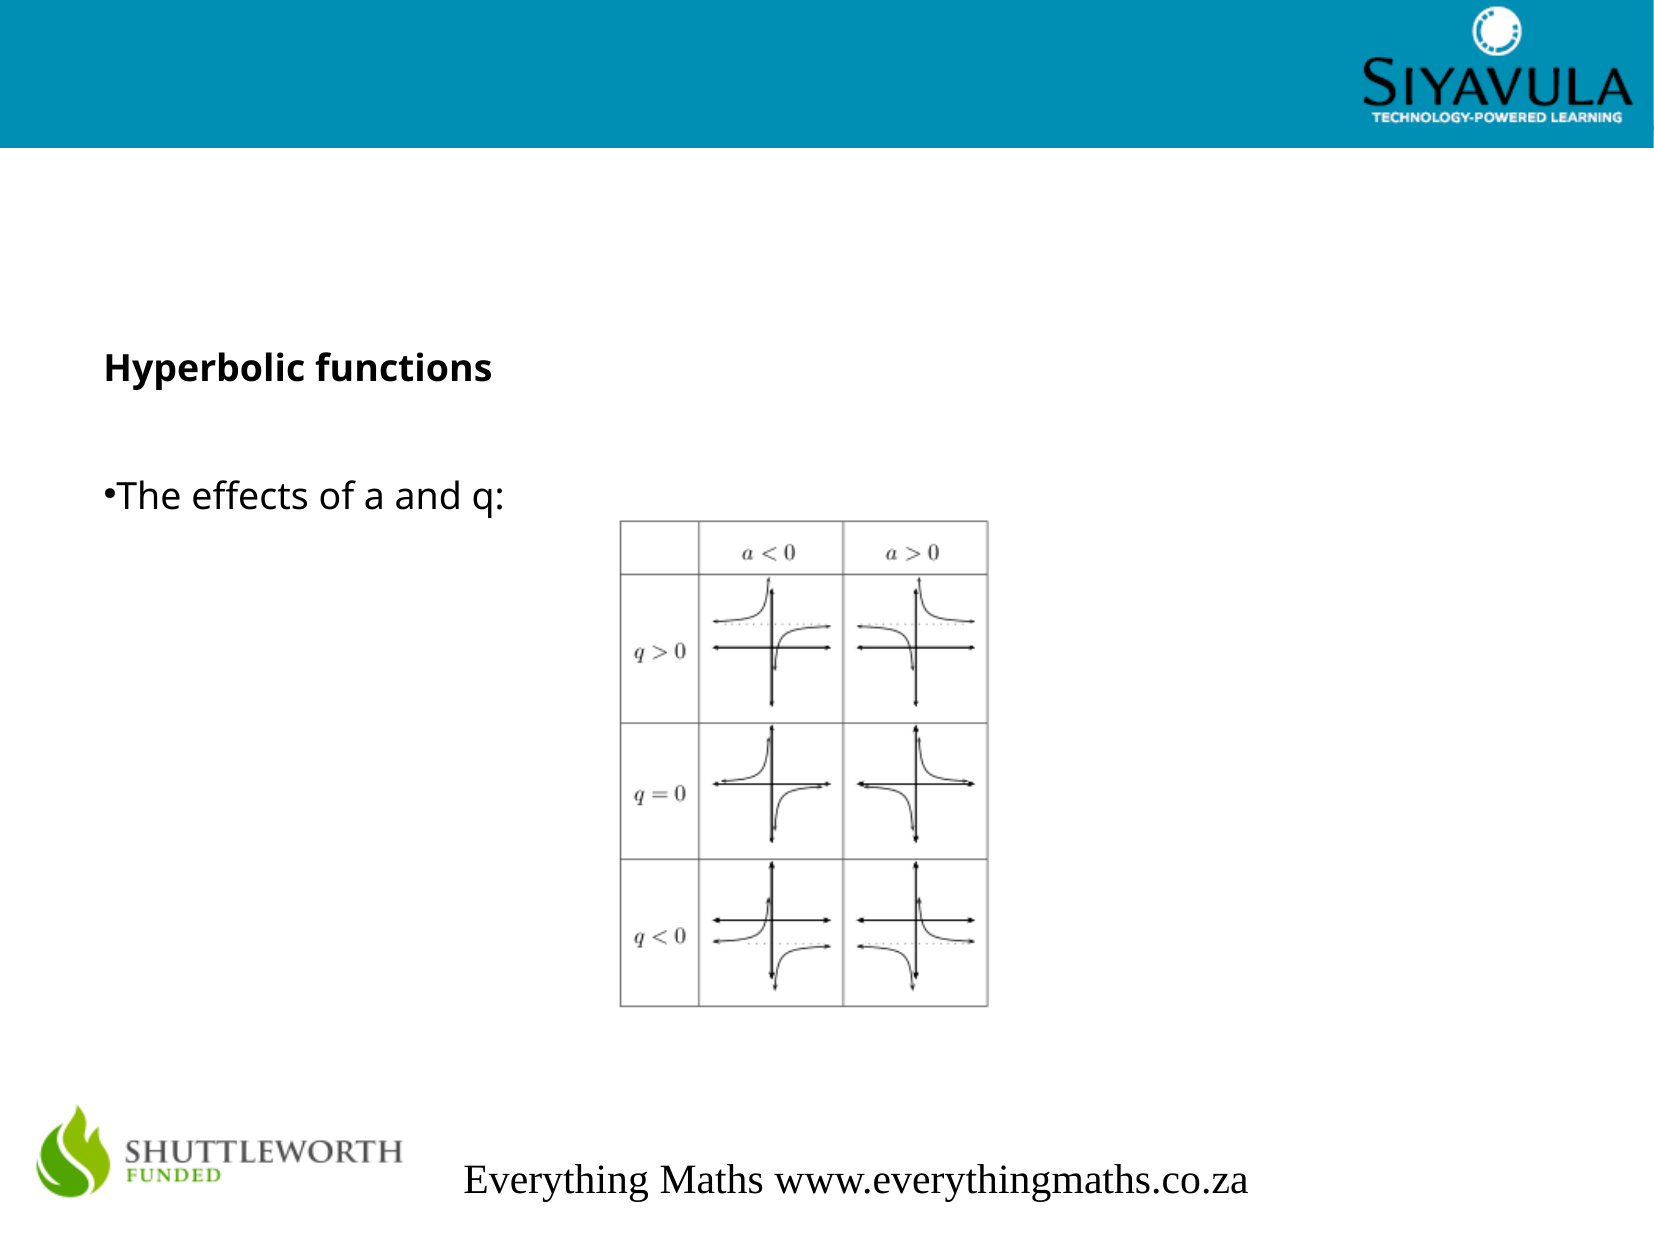

Hyperbolic functions
The effects of a and q:
Everything Maths www.everythingmaths.co.za